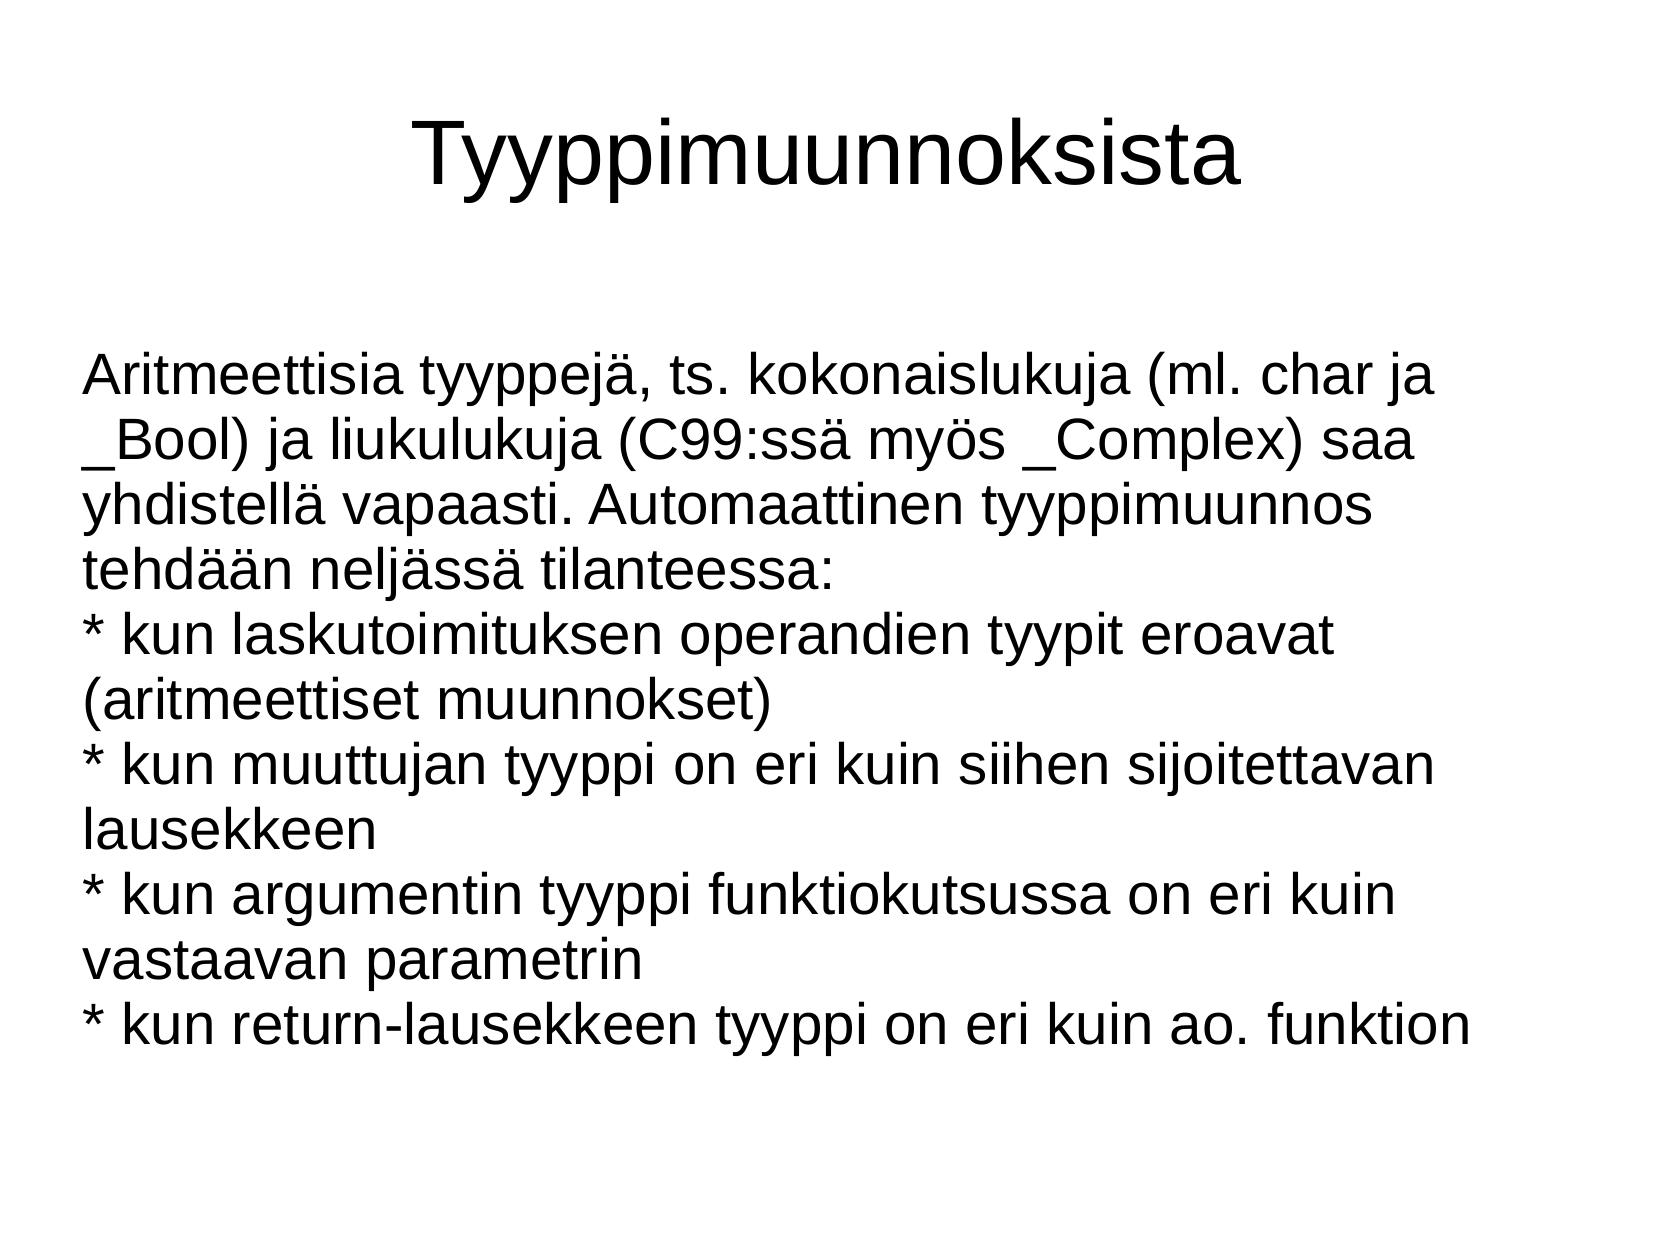

# Tyyppimuunnoksista
Aritmeettisia tyyppejä, ts. kokonaislukuja (ml. char ja _Bool) ja liukulukuja (C99:ssä myös _Complex) saa yhdistellä vapaasti. Automaattinen tyyppimuunnos tehdään neljässä tilanteessa:
* kun laskutoimituksen operandien tyypit eroavat (aritmeettiset muunnokset)
* kun muuttujan tyyppi on eri kuin siihen sijoitettavan lausekkeen
* kun argumentin tyyppi funktiokutsussa on eri kuin vastaavan parametrin
* kun return-lausekkeen tyyppi on eri kuin ao. funktion